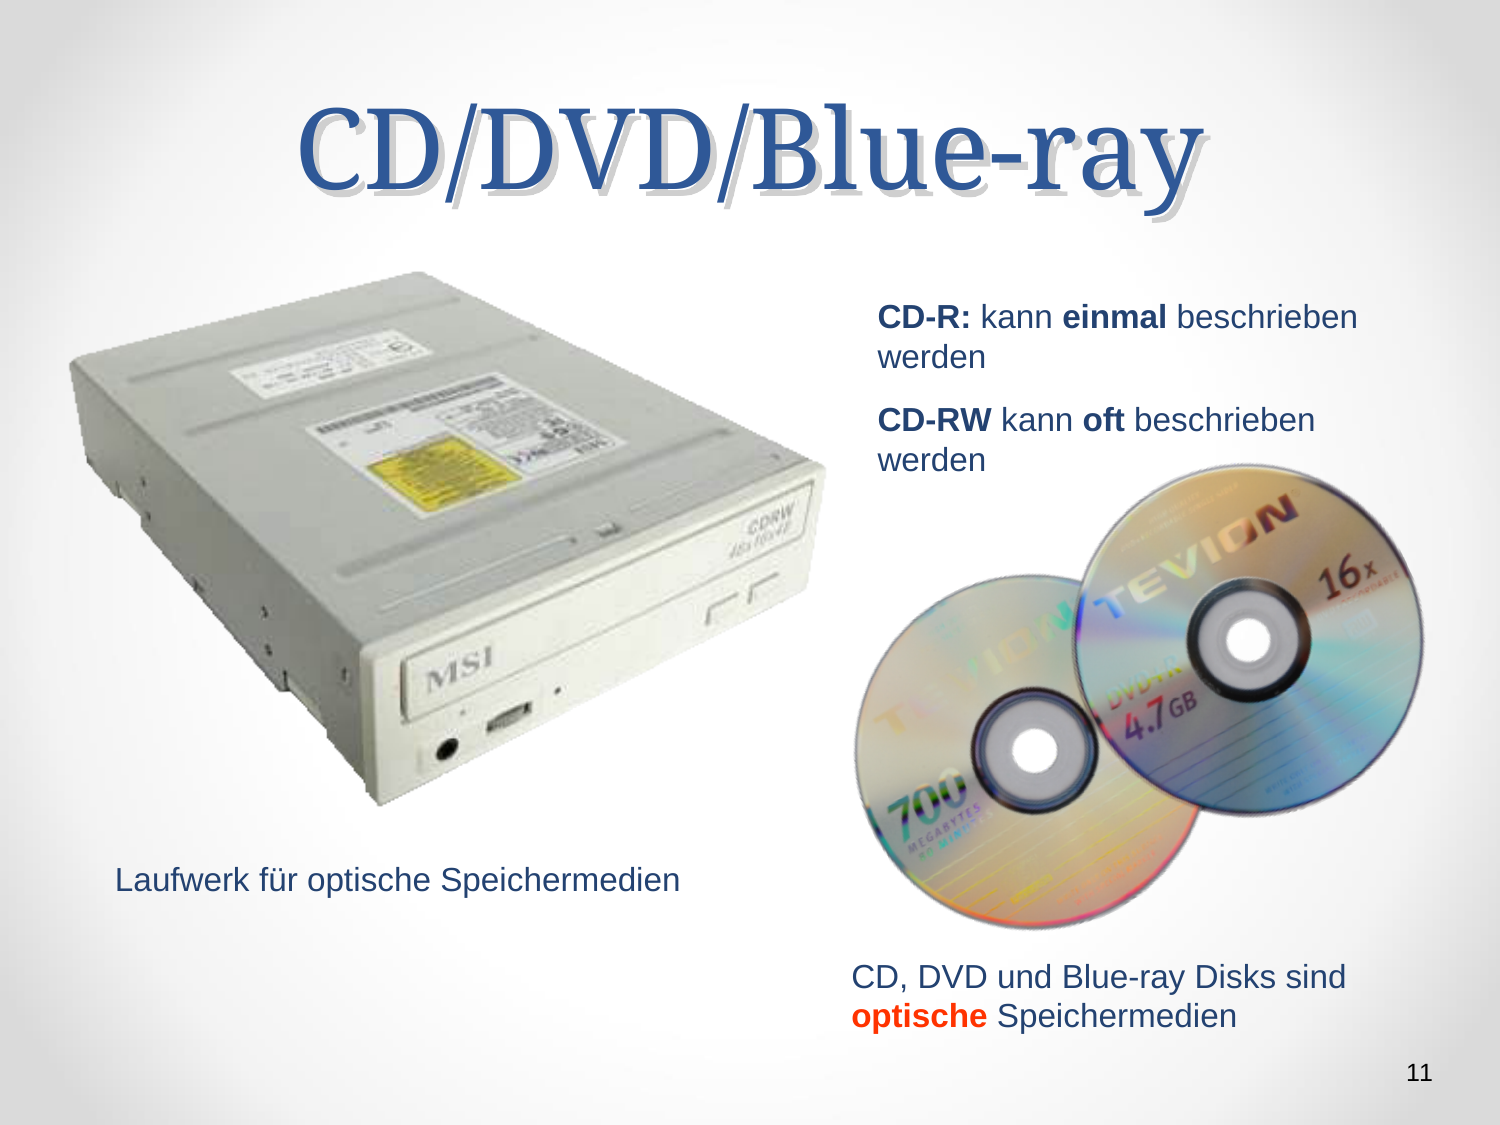

# CD/DVD/Blue-ray‏
CD-R: kann einmal beschrieben werden
CD-RW kann oft beschrieben werden
Laufwerk für optische Speichermedien
CD, DVD und Blue-ray Disks sind optische Speichermedien